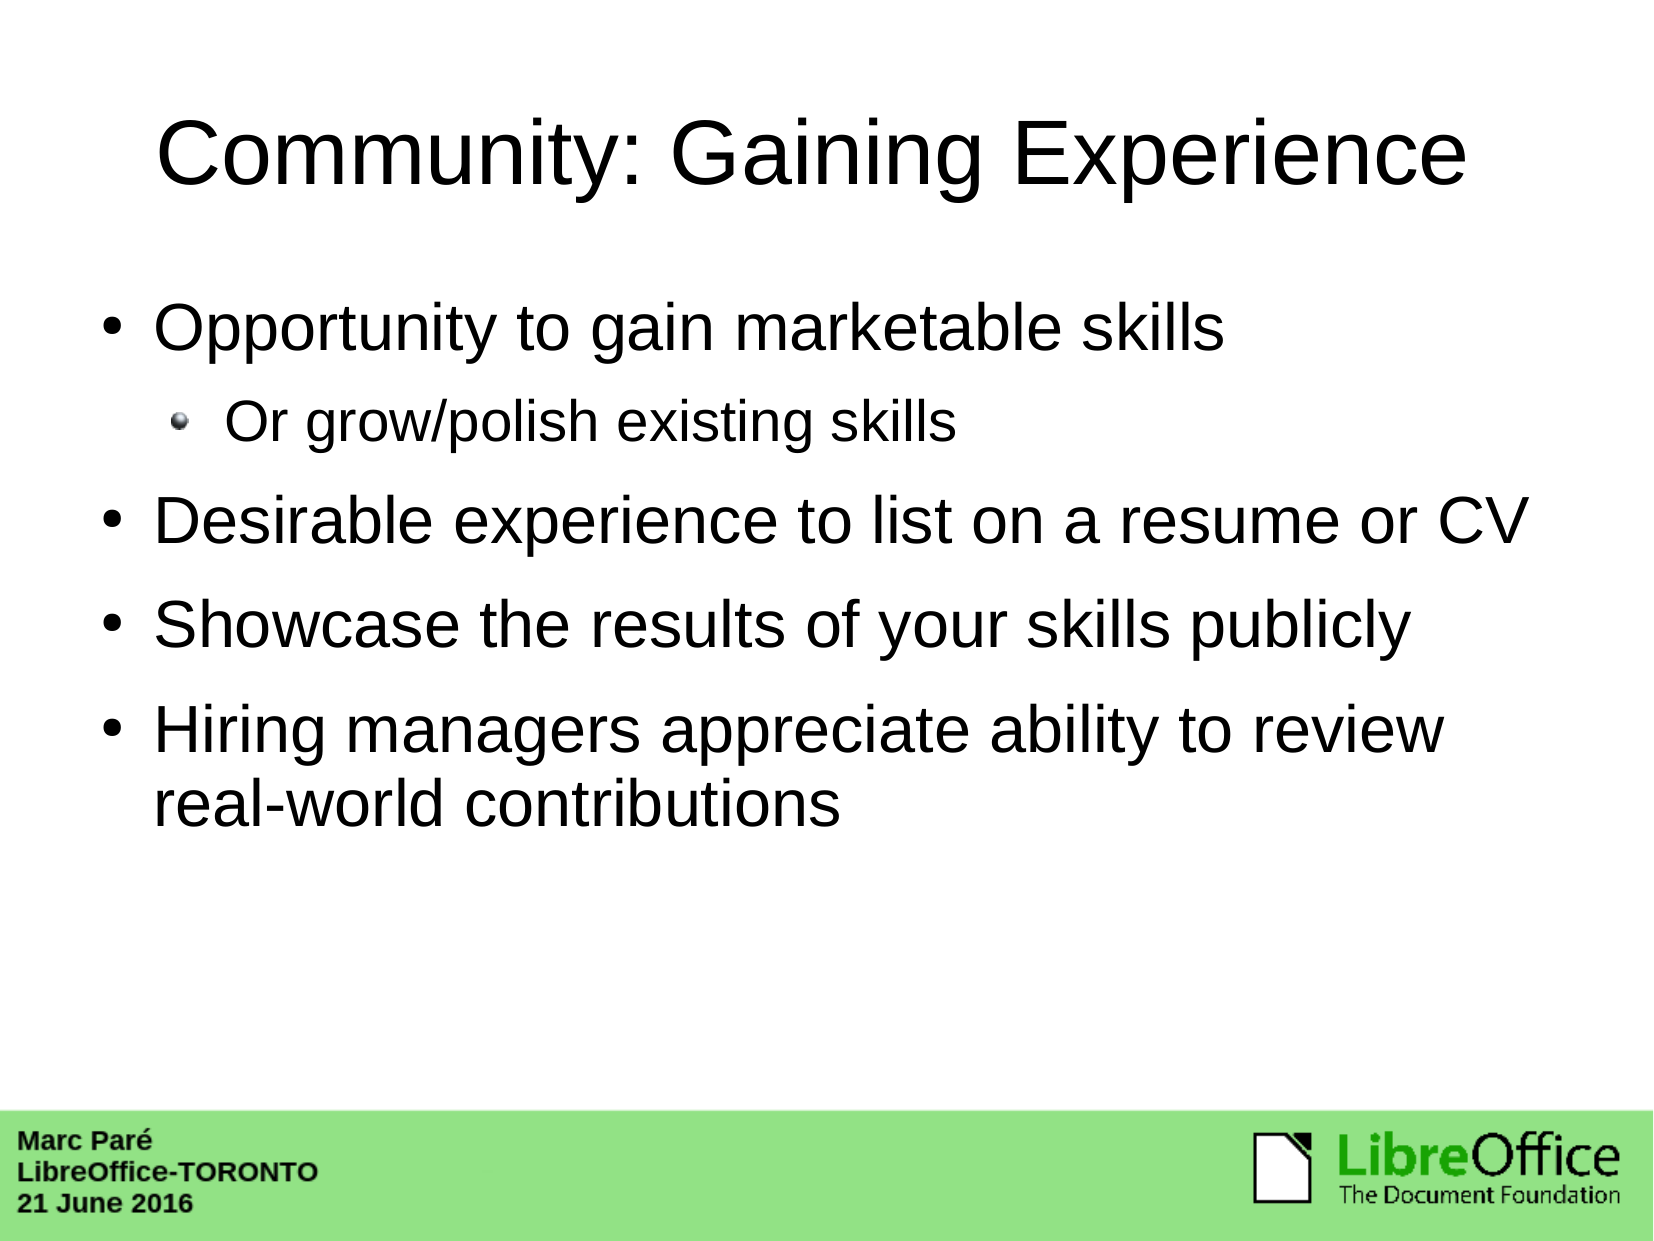

# Community: Gaining Experience
Opportunity to gain marketable skills
Or grow/polish existing skills
Desirable experience to list on a resume or CV
Showcase the results of your skills publicly
Hiring managers appreciate ability to review real-world contributions